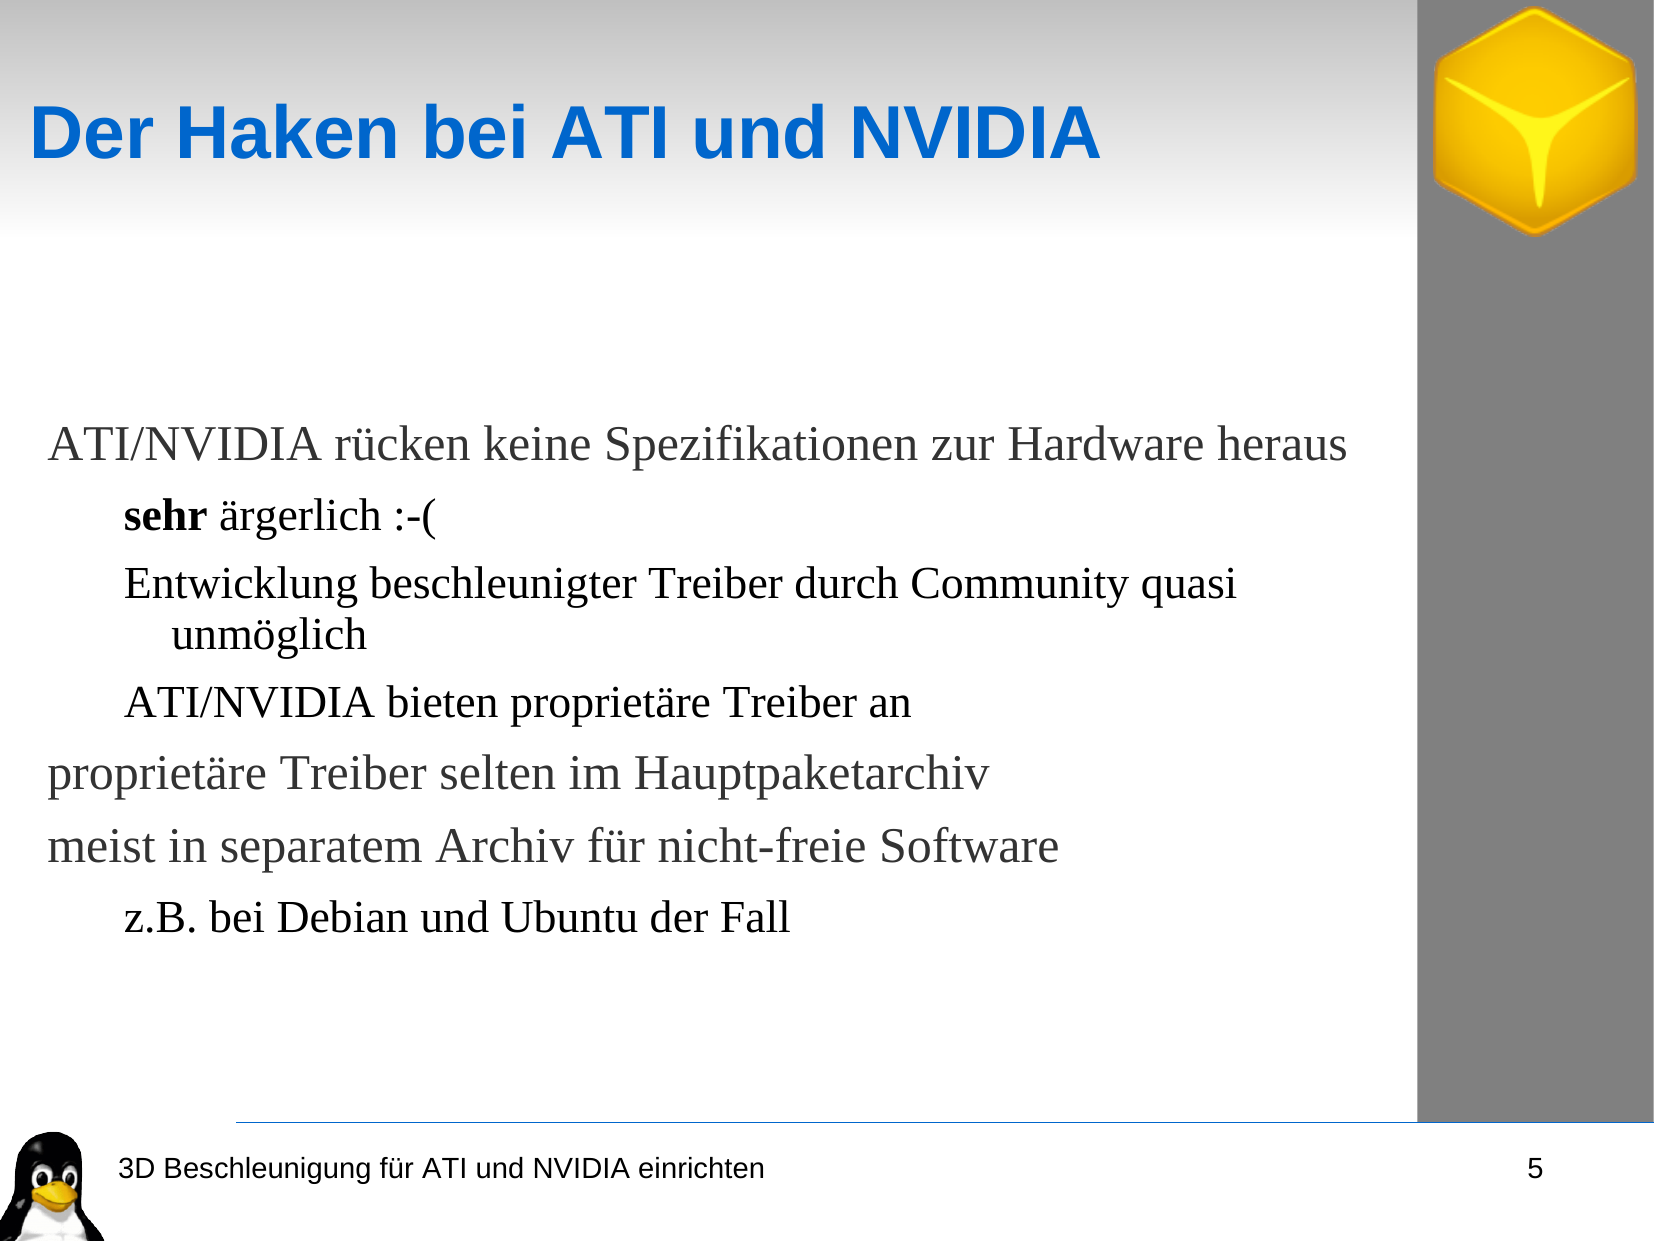

# Der Haken bei ATI und NVIDIA
ATI/NVIDIA rücken keine Spezifikationen zur Hardware heraus
sehr ärgerlich :-(
Entwicklung beschleunigter Treiber durch Community quasi unmöglich
ATI/NVIDIA bieten proprietäre Treiber an
proprietäre Treiber selten im Hauptpaketarchiv
meist in separatem Archiv für nicht-freie Software
z.B. bei Debian und Ubuntu der Fall
3D Beschleunigung für ATI und NVIDIA einrichten
5